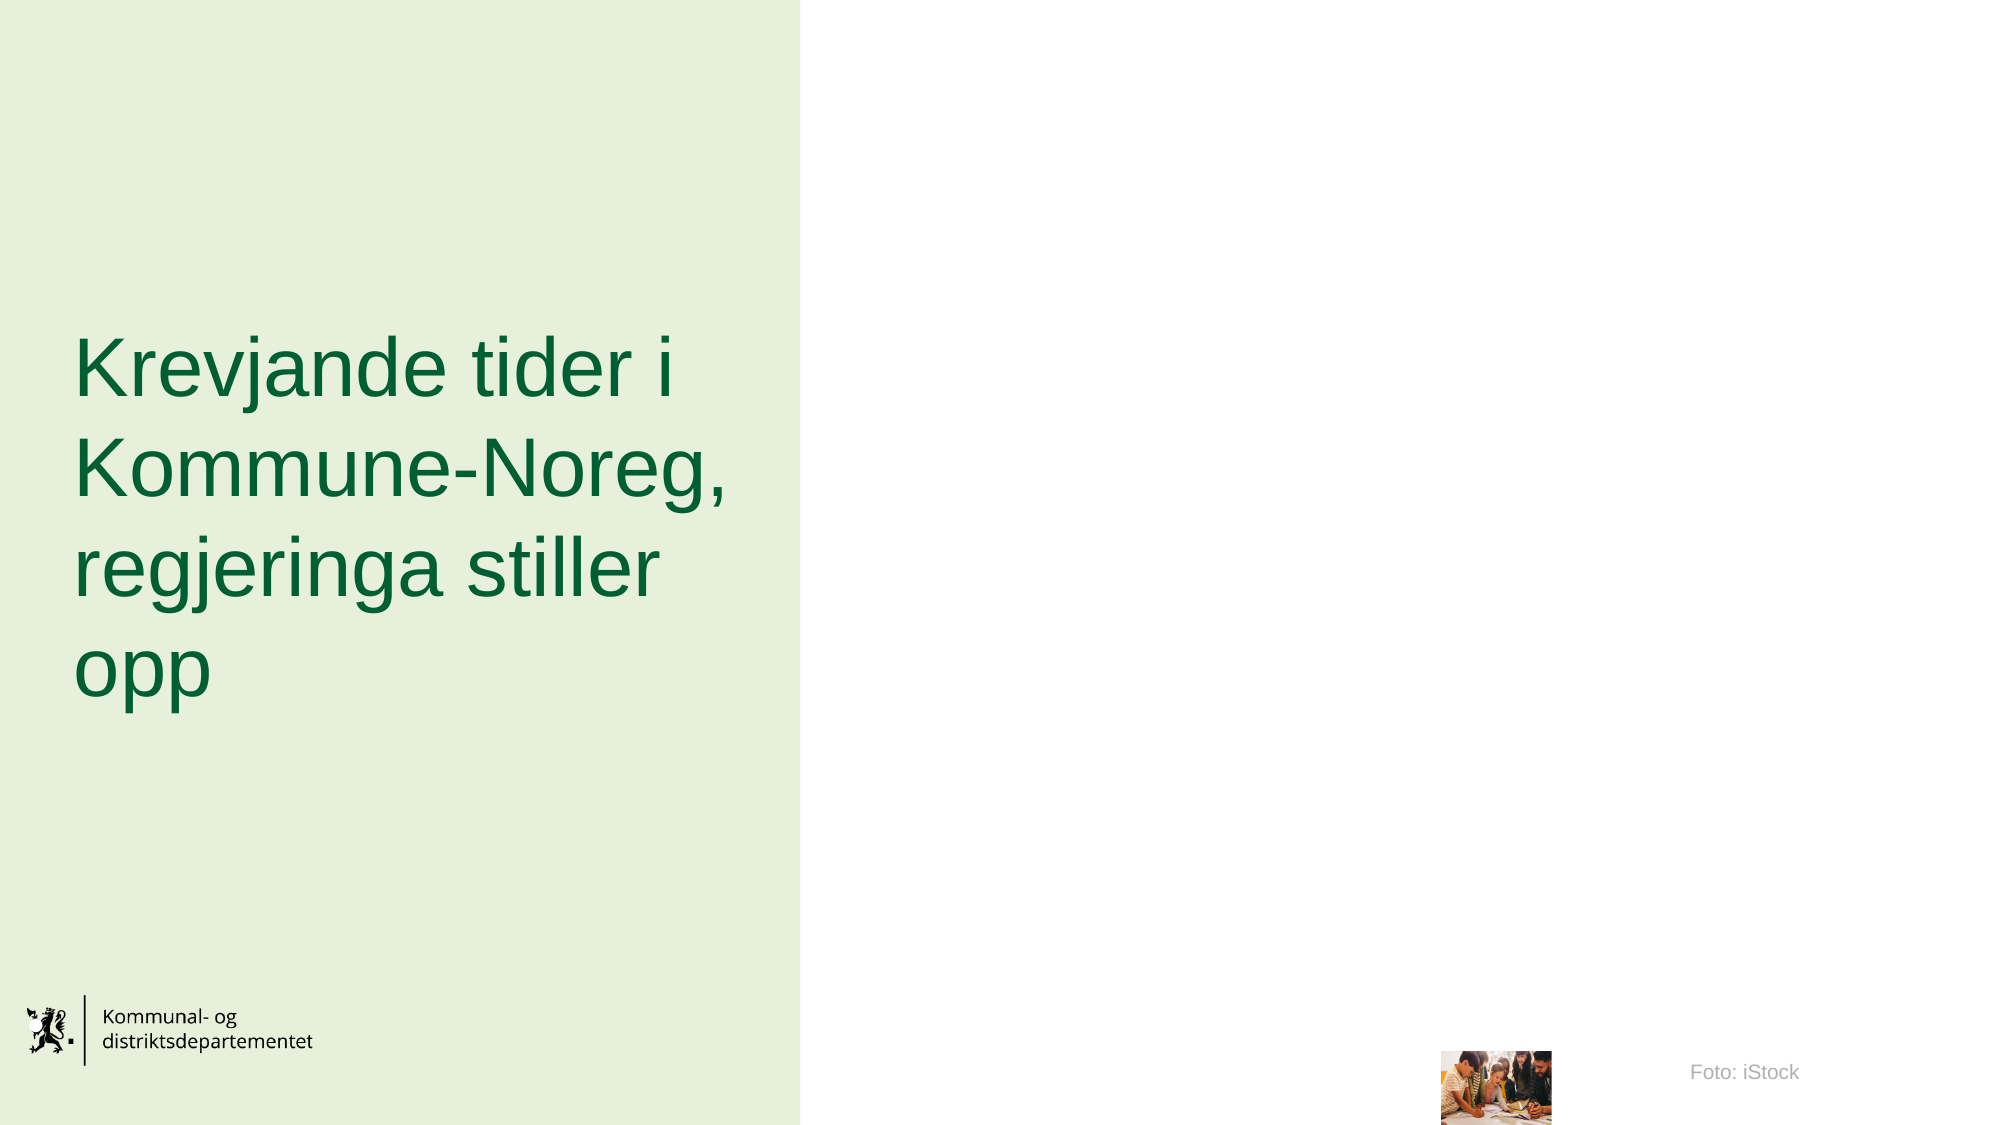

Krevjande tider i Kommune-Noreg, regjeringa stiller opp
.
# Foto: iStock